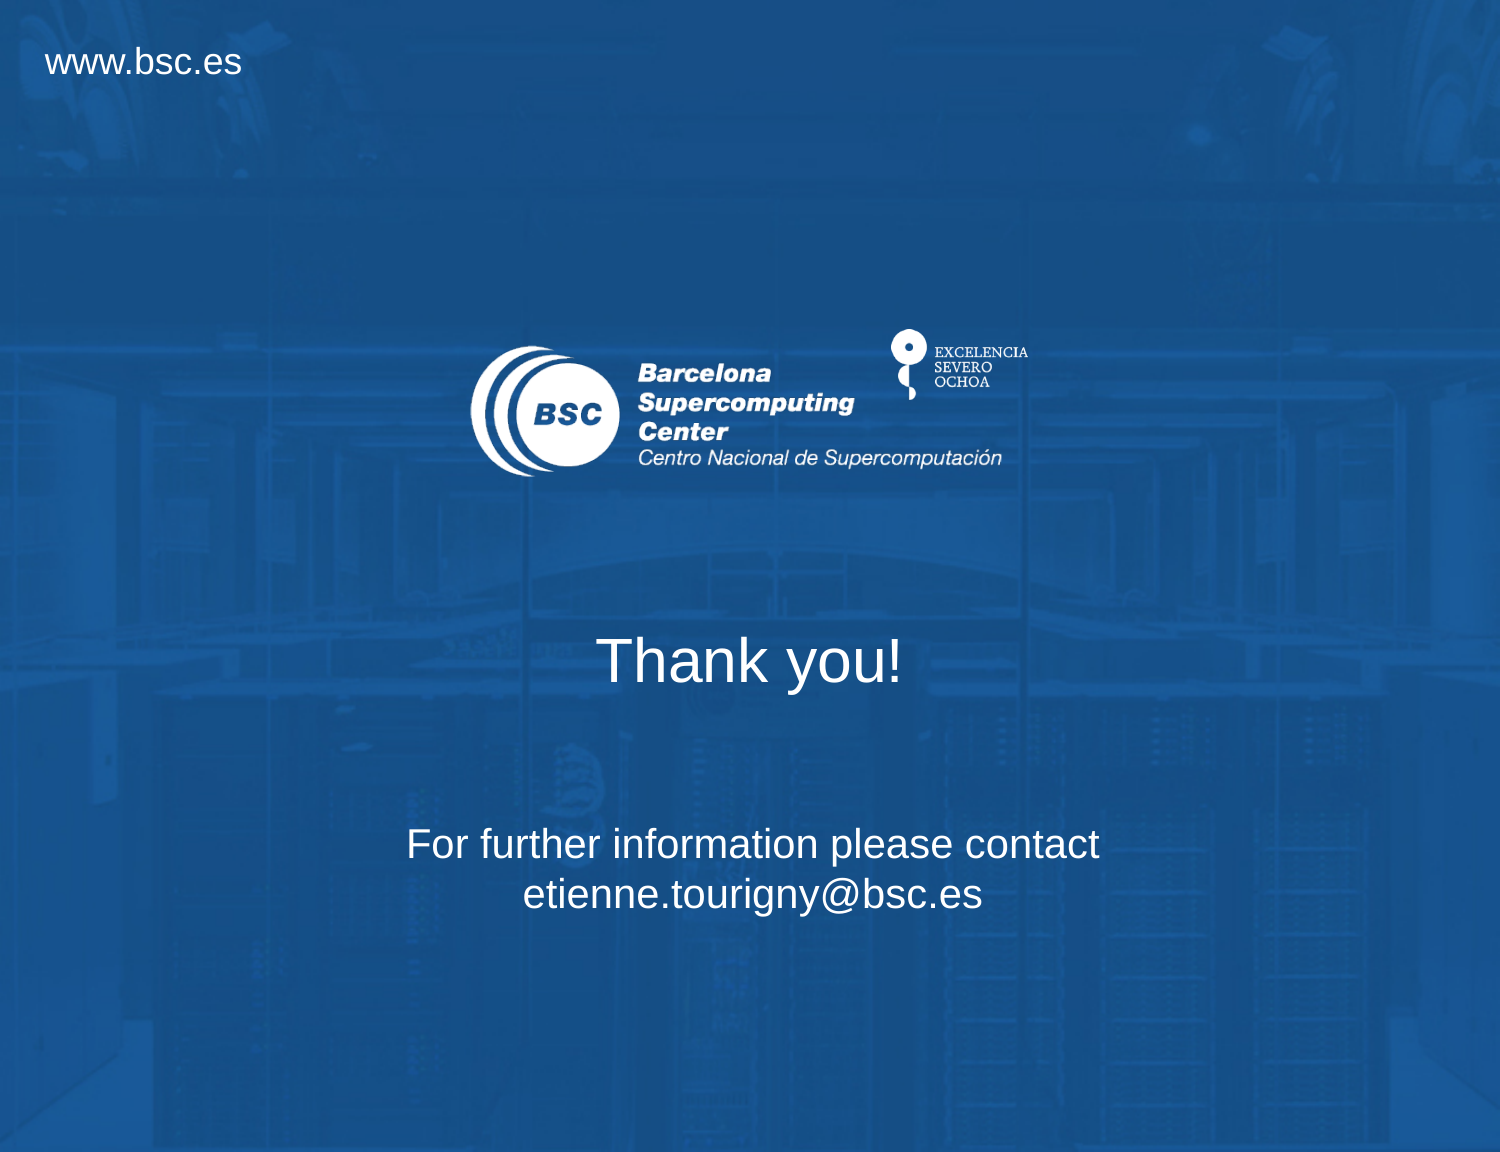

Thank you!
For further information please contact
etienne.tourigny@bsc.es